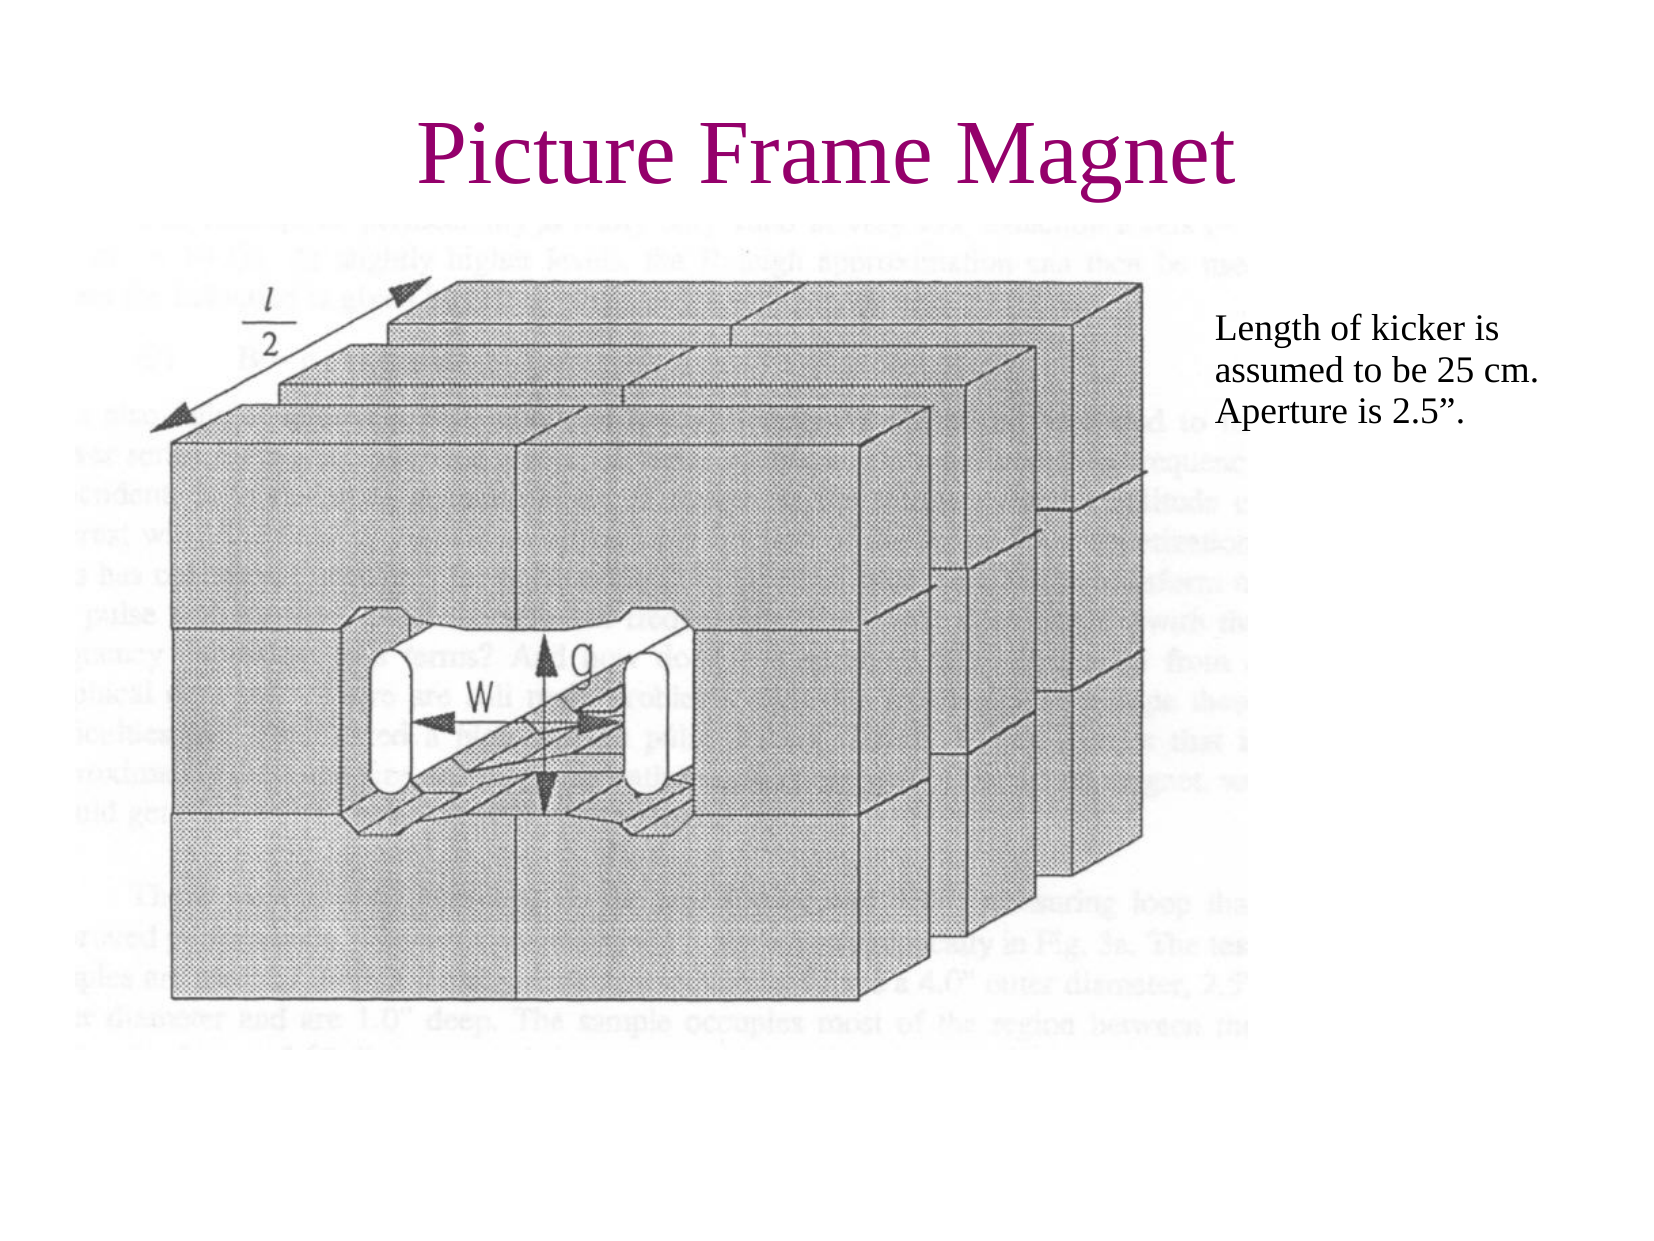

# Picture Frame Magnet
Length of kicker is assumed to be 25 cm.
Aperture is 2.5”.